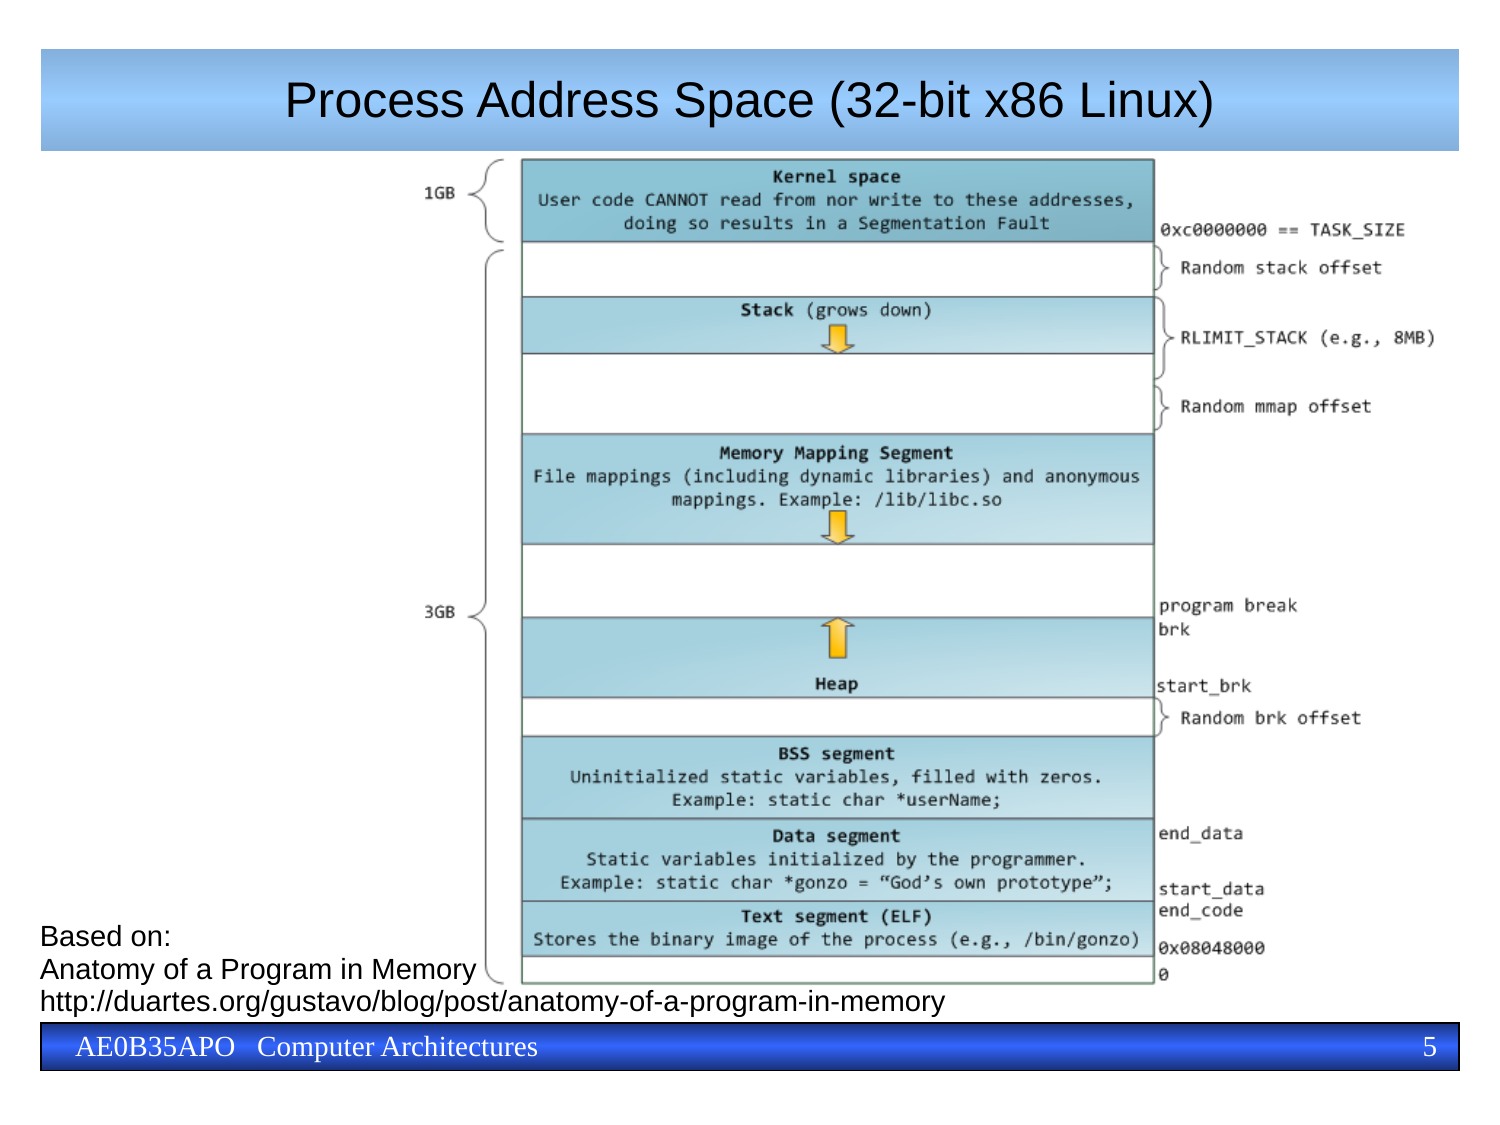

# Process Address Space (32-bit x86 Linux)
Based on:
Anatomy of a Program in Memory
http://duartes.org/gustavo/blog/post/anatomy-of-a-program-in-memory
AE0B35APO Computer Architectures
5